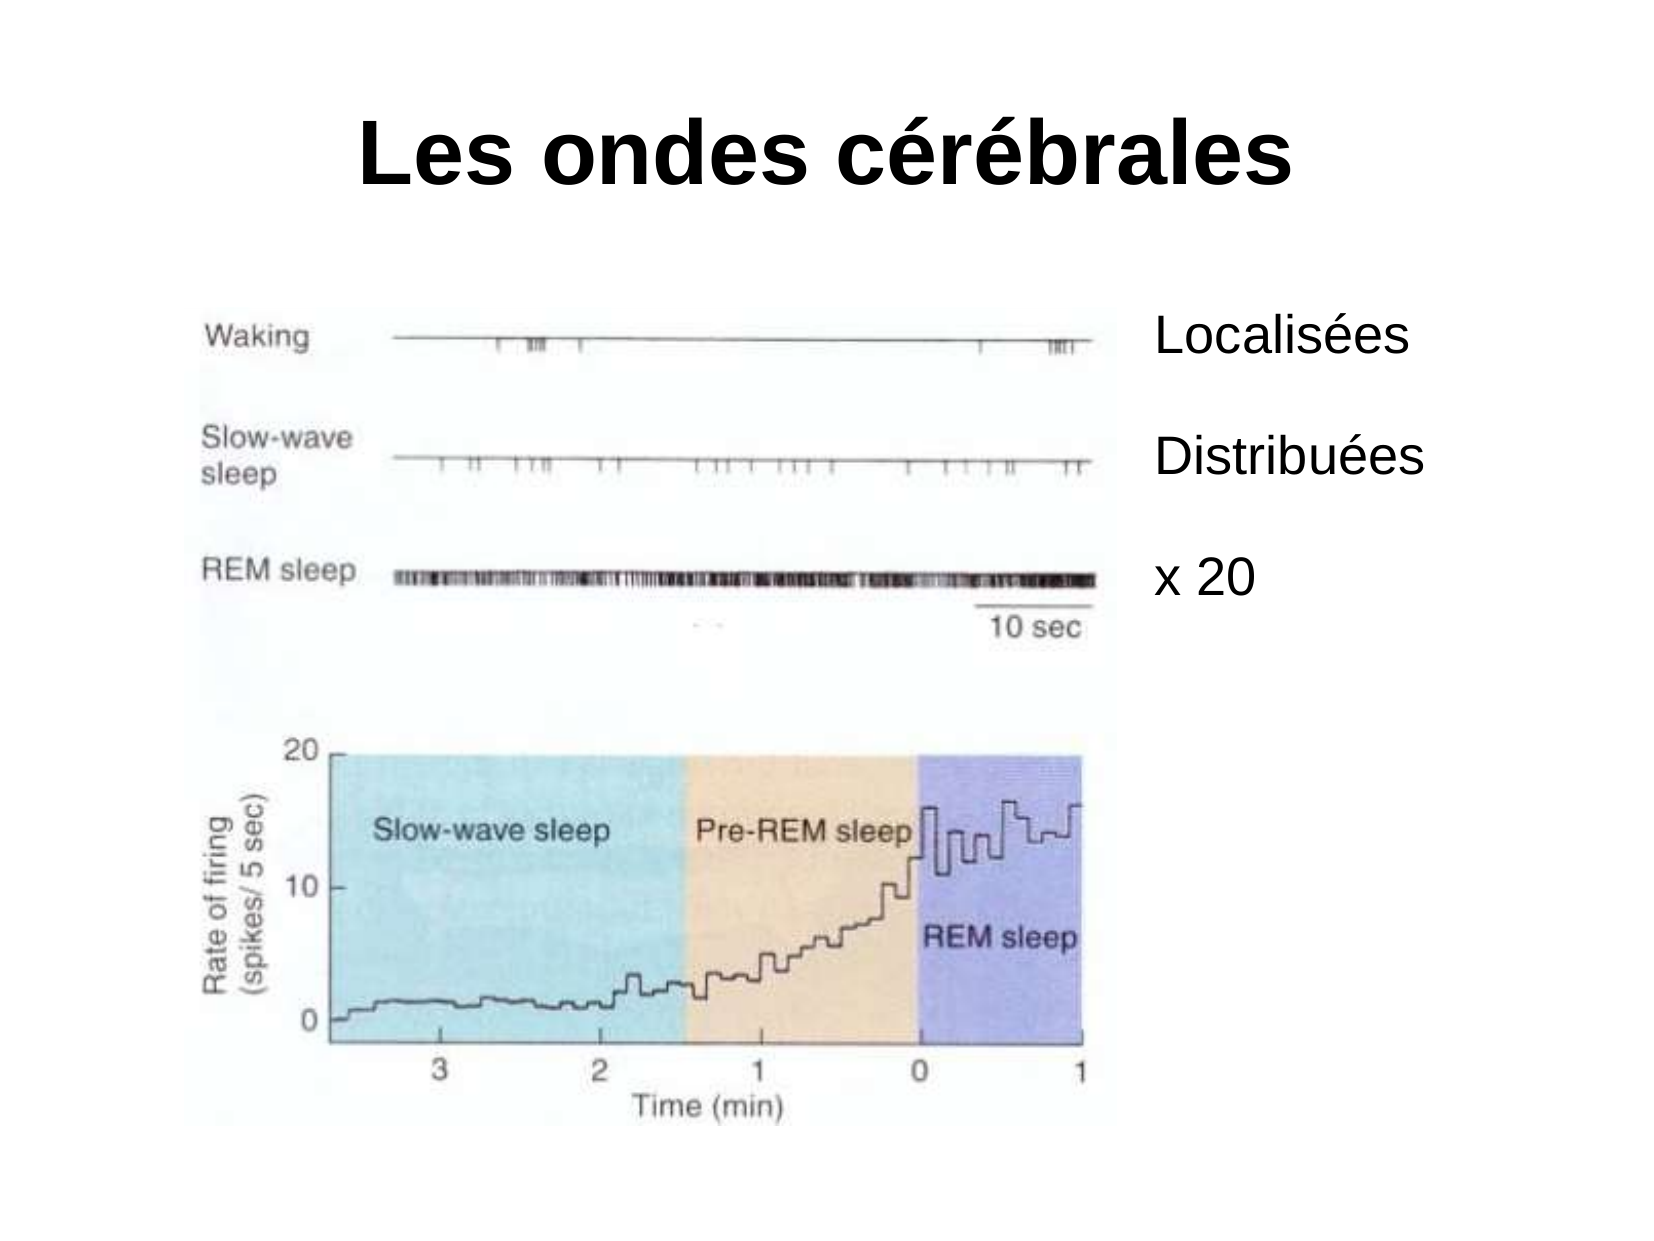

# Les ondes cérébrales
Localisées
Distribuées
x 20